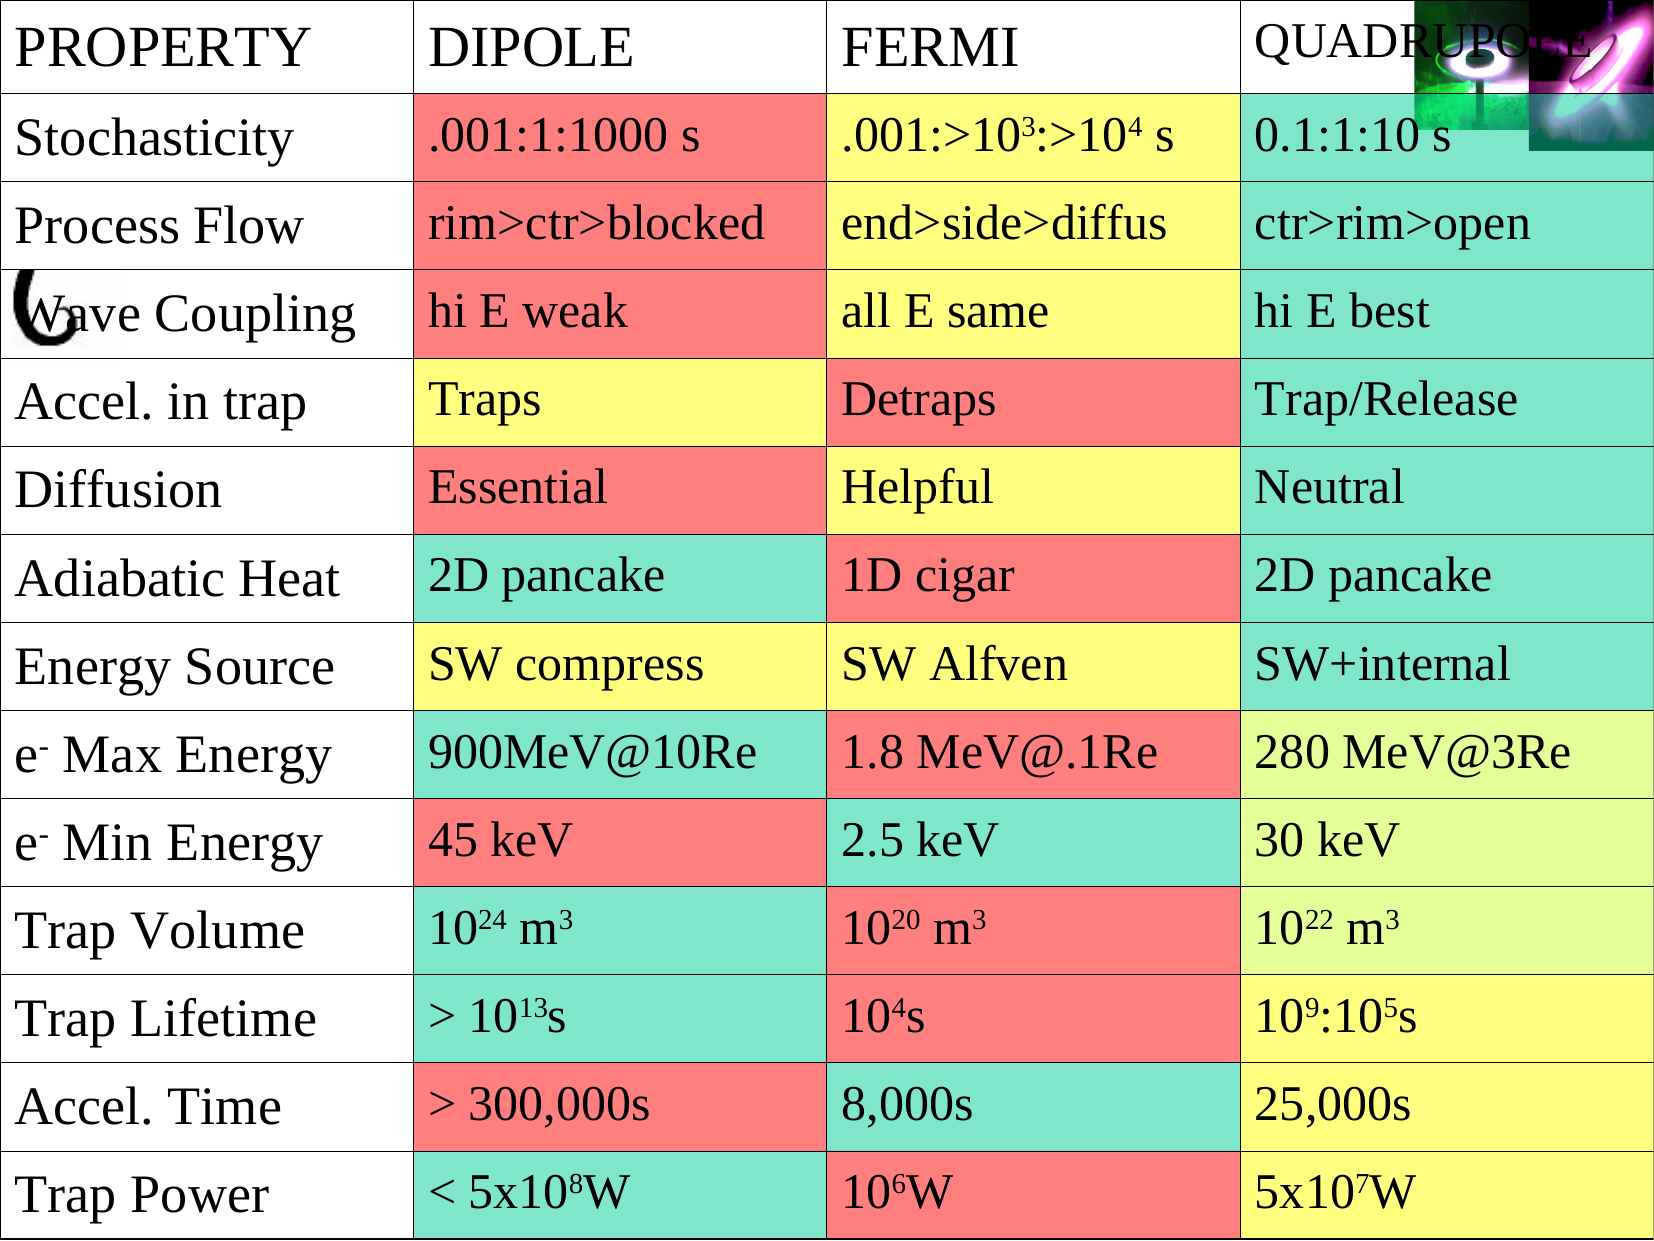

| PROPERTY | DIPOLE | FERMI | QUADRUPOLE |
| --- | --- | --- | --- |
| Stochasticity | .001:1:1000 s | .001:>103:>104 s | 0.1:1:10 s |
| Process Flow | rim>ctr>blocked | end>side>diffus | ctr>rim>open |
| Wave Coupling | hi E weak | all E same | hi E best |
| Accel. in trap | Traps | Detraps | Trap/Release |
| Diffusion | Essential | Helpful | Neutral |
| Adiabatic Heat | 2D pancake | 1D cigar | 2D pancake |
| Energy Source | SW compress | SW Alfven | SW+internal |
| e- Max Energy | 900MeV@10Re | 1.8 MeV@.1Re | 280 MeV@3Re |
| e- Min Energy | 45 keV | 2.5 keV | 30 keV |
| Trap Volume | 1024 m3 | 1020 m3 | 1022 m3 |
| Trap Lifetime | > 1013s | 104s | 109:105s |
| Accel. Time | > 300,000s | 8,000s | 25,000s |
| Trap Power | < 5x108W | 106W | 5x107W |